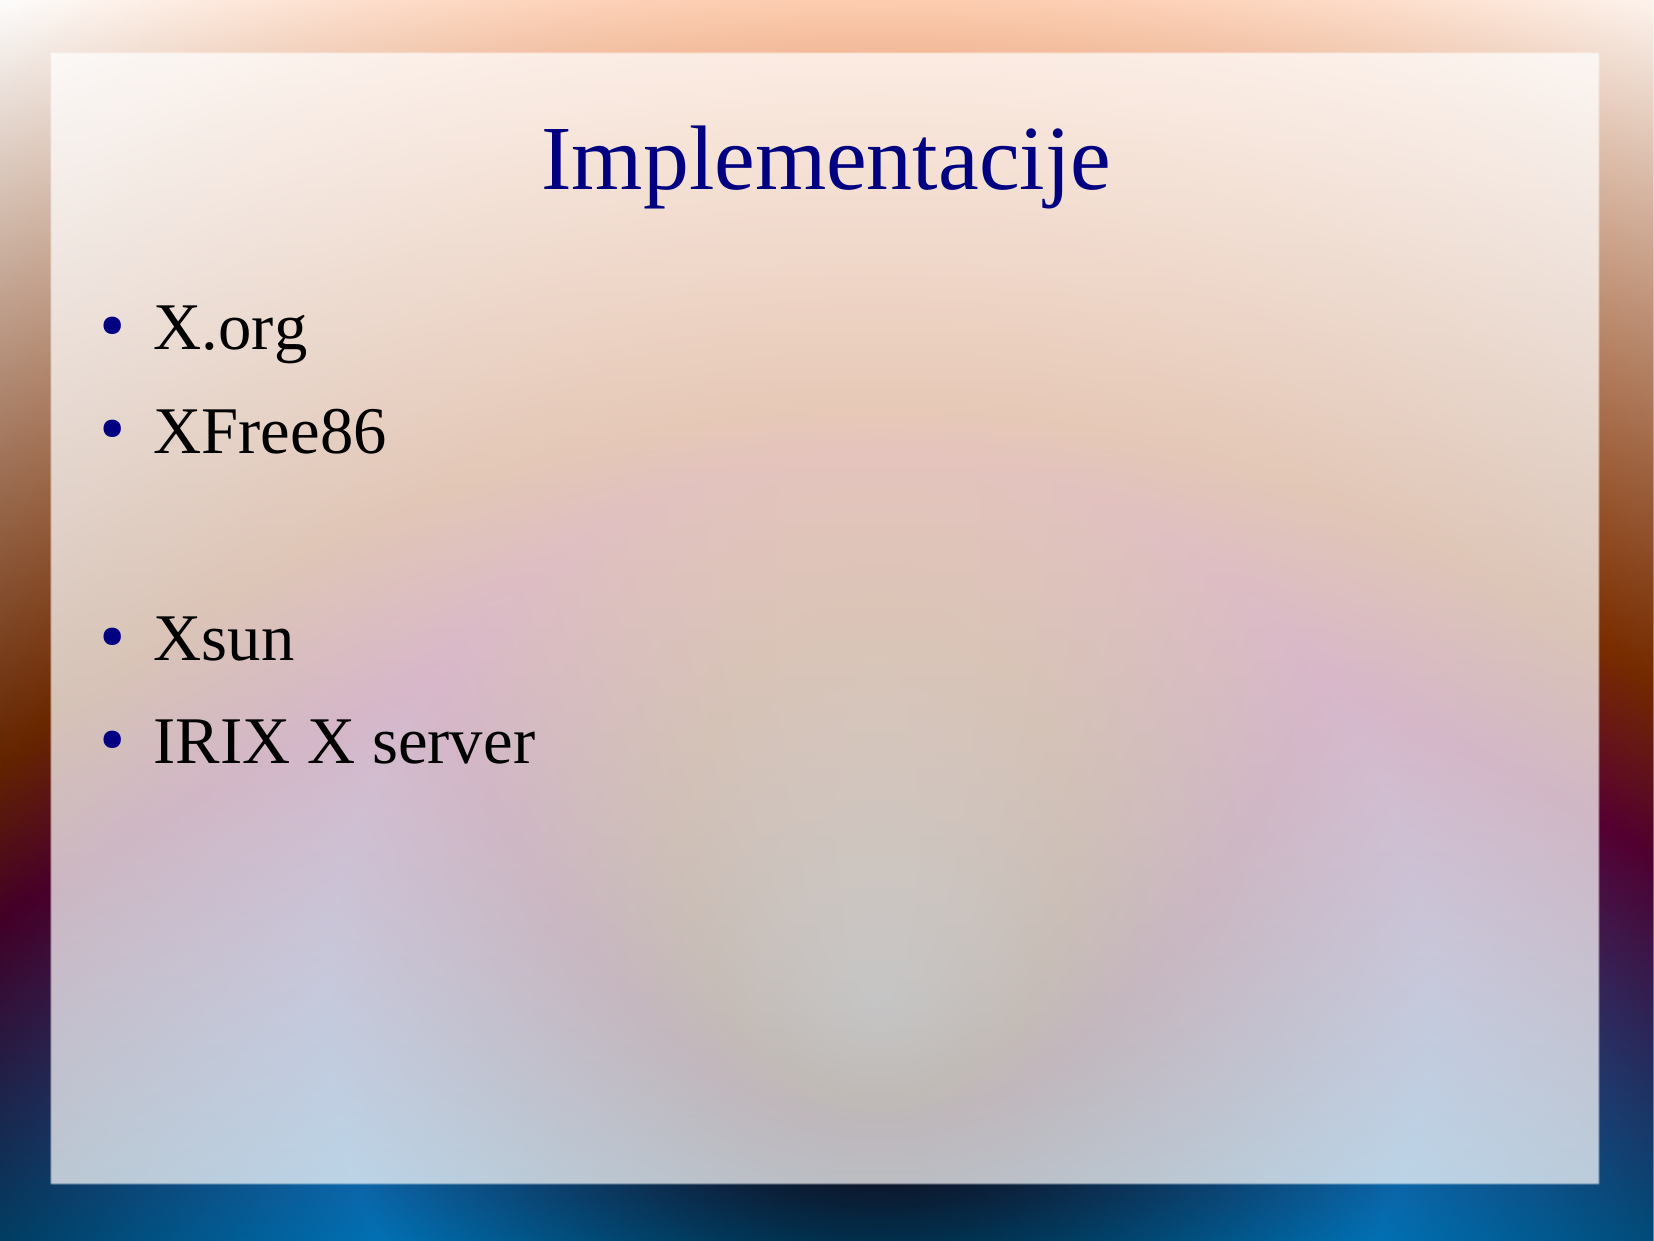

# Implementacije
X.org
XFree86
Xsun
IRIX X server